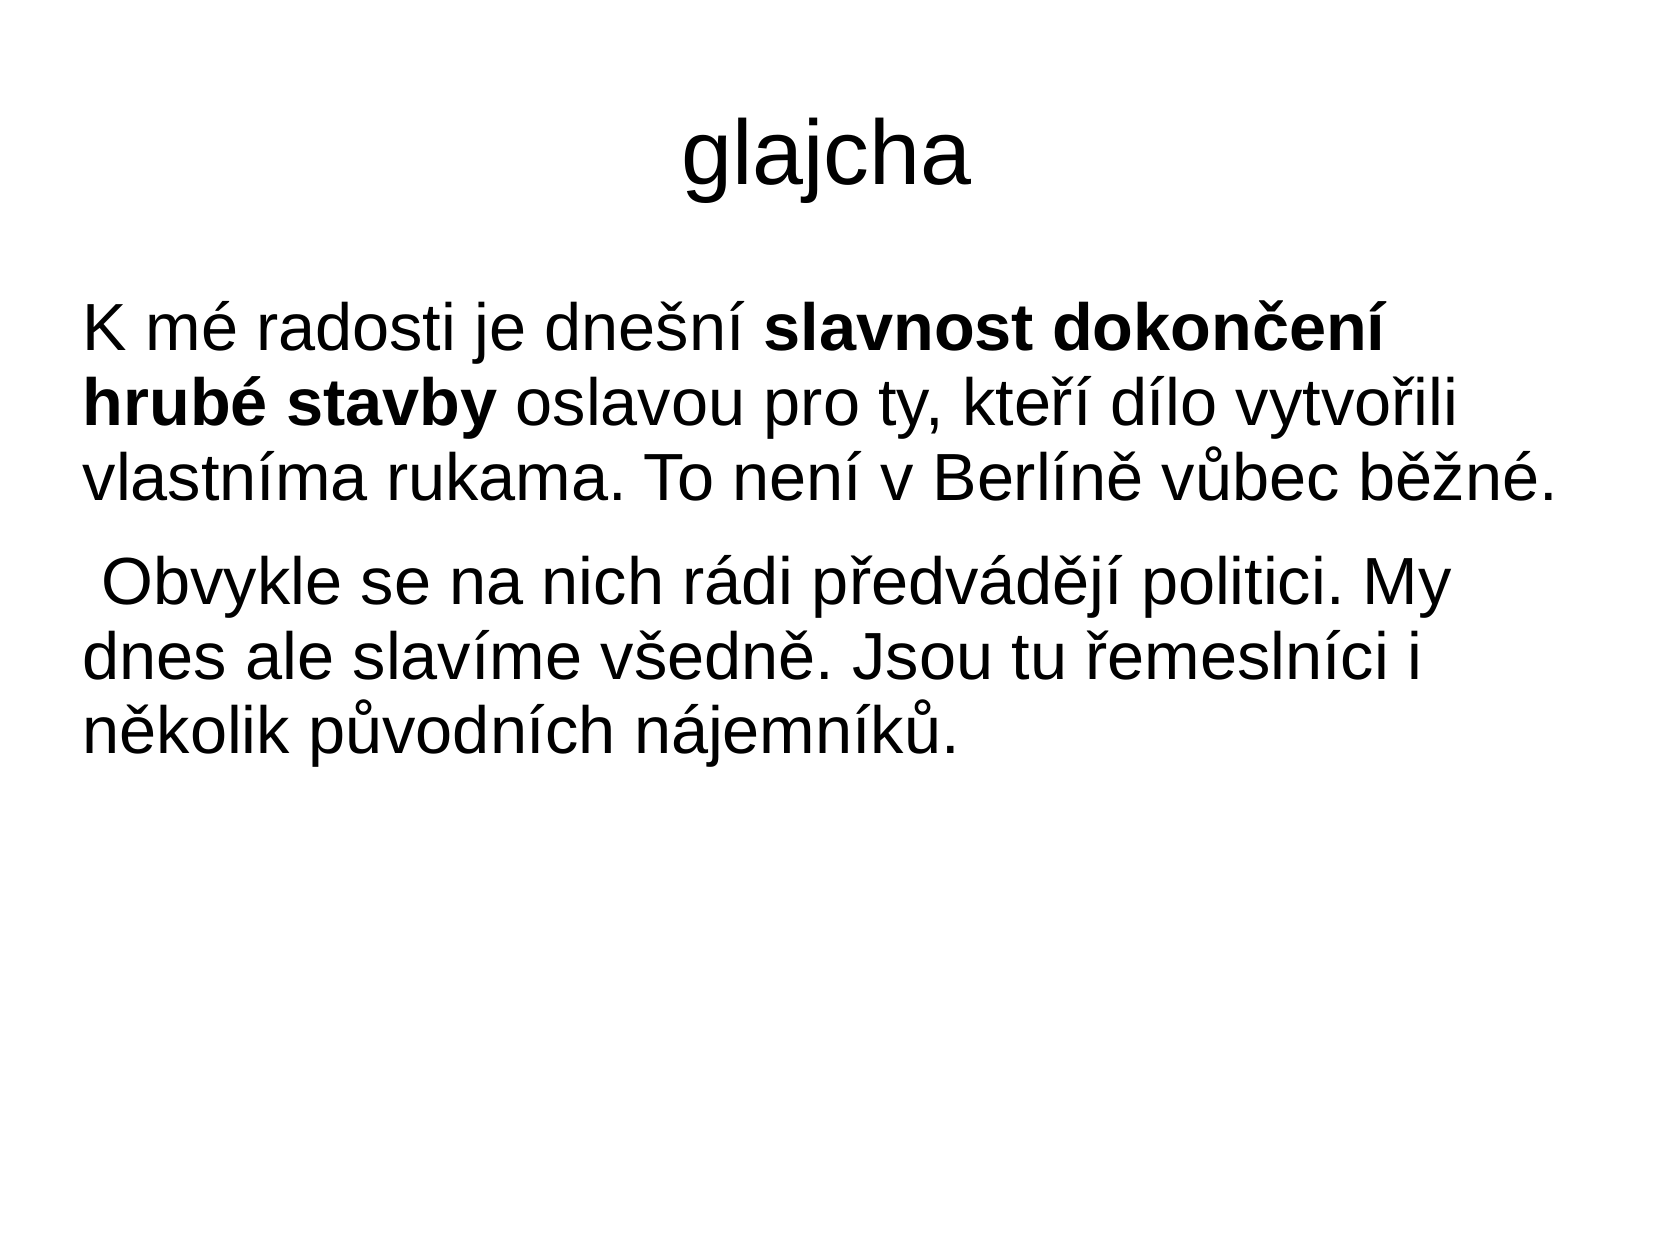

# glajcha
K mé radosti je dnešní slavnost dokončení hrubé stavby oslavou pro ty, kteří dílo vytvořili vlastníma rukama. To není v Berlíně vůbec běžné.
 Obvykle se na nich rádi předvádějí politici. My dnes ale slavíme všedně. Jsou tu řemeslníci i několik původních nájemníků.